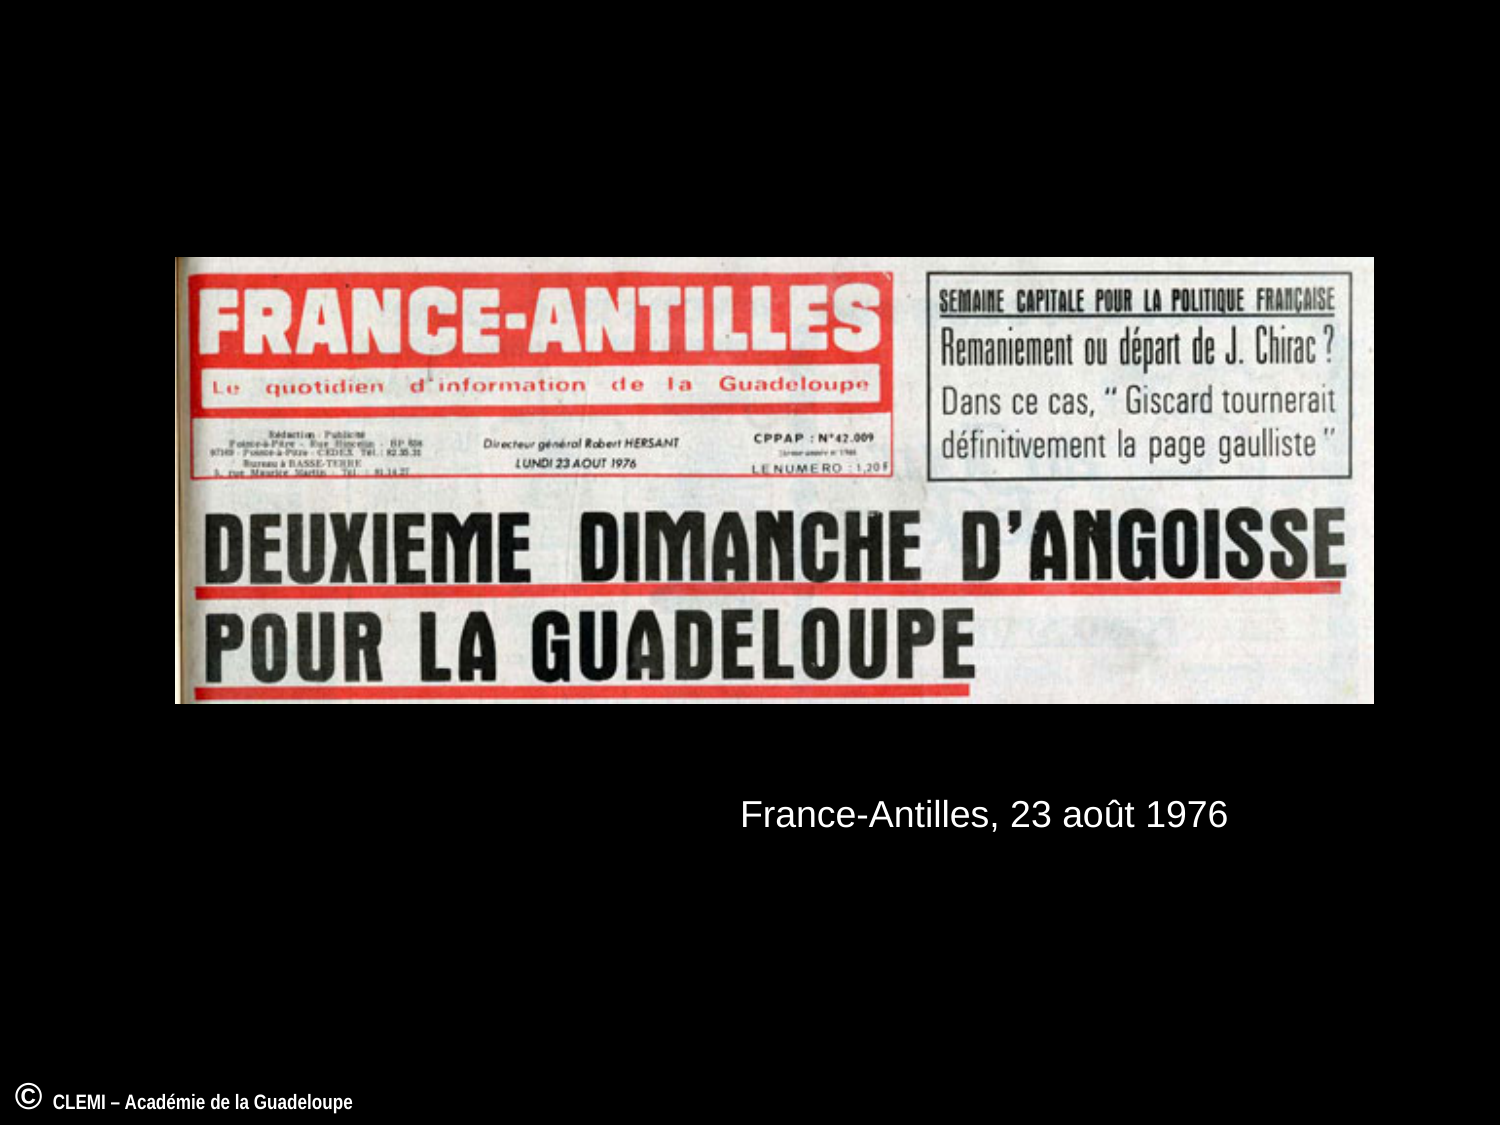

# France-Antilles, 23 août 1976
© CLEMI – Académie de la Guadeloupe